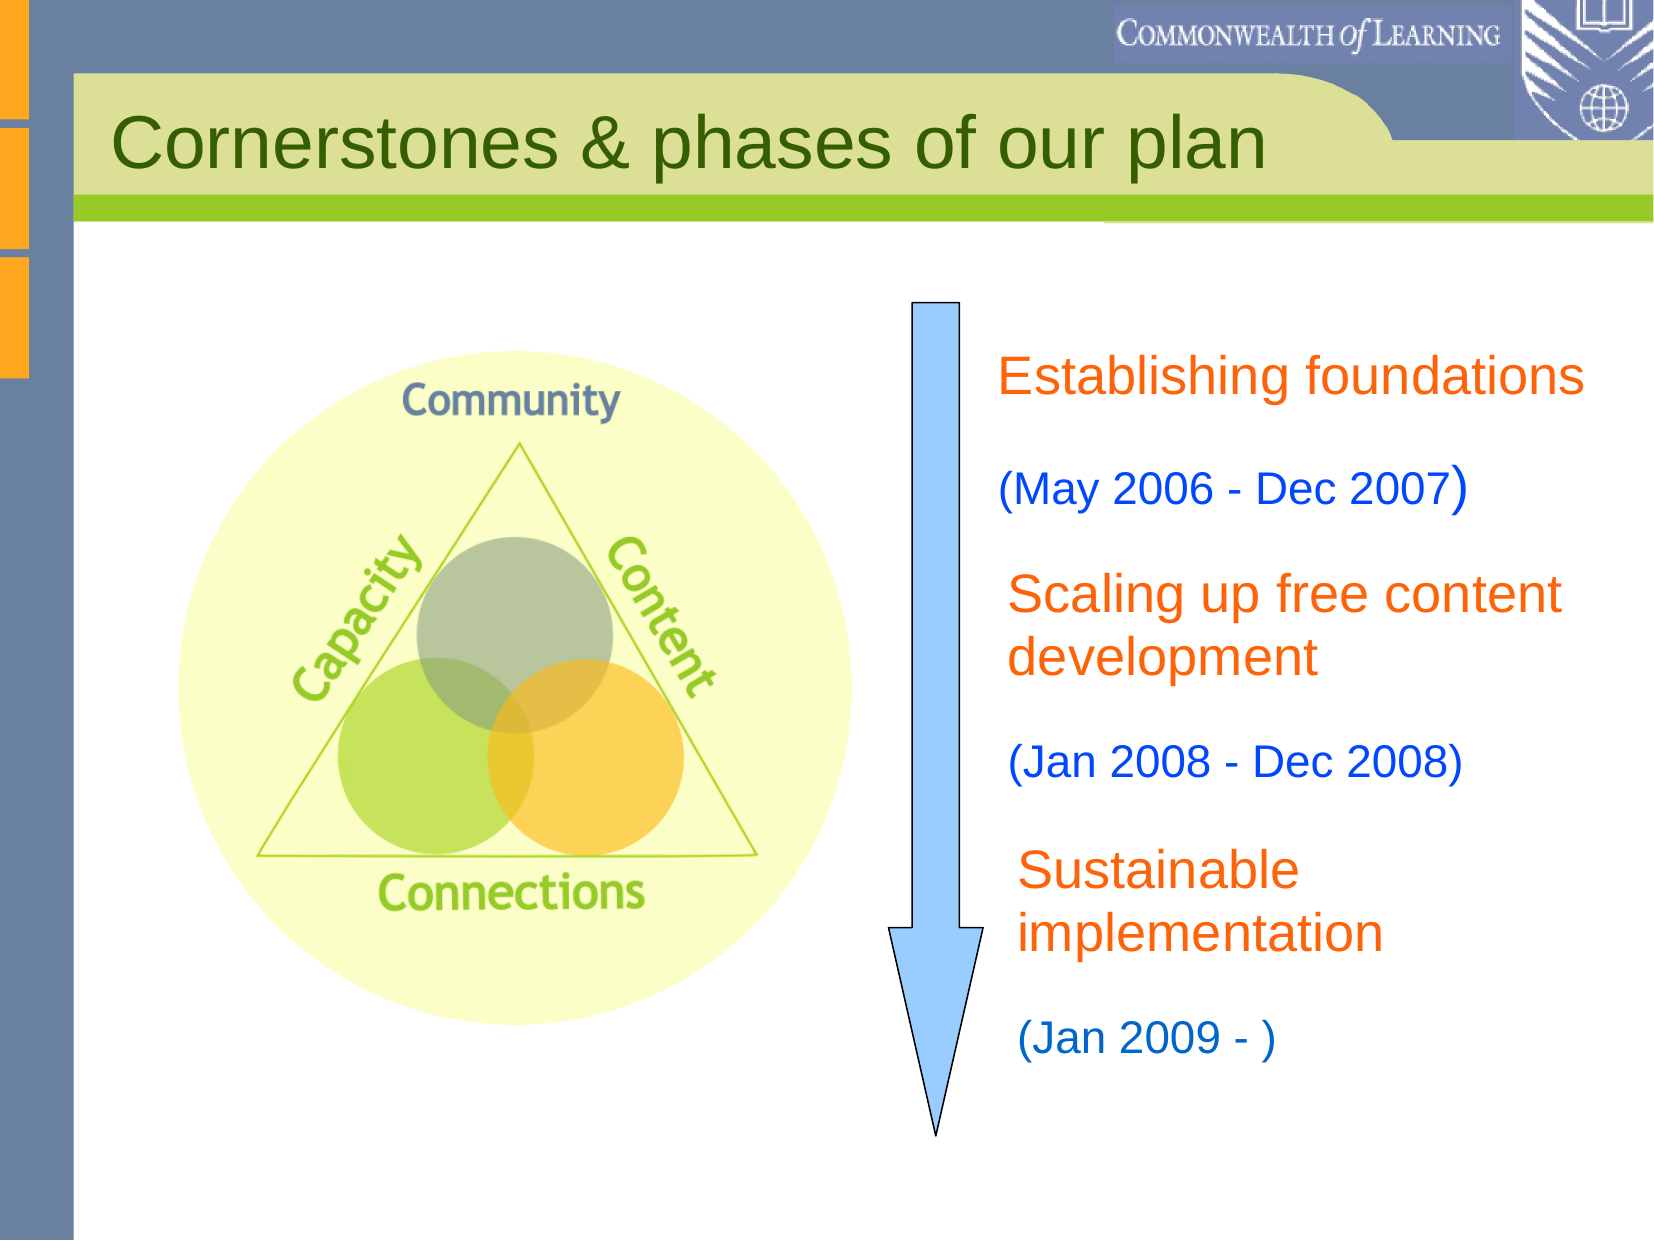

Cornerstones & phases of our plan
Establishing foundations
(May 2006 - Dec 2007)‏
Scaling up free content development
(Jan 2008 - Dec 2008)‏
Sustainable implementation
(Jan 2009 - )‏